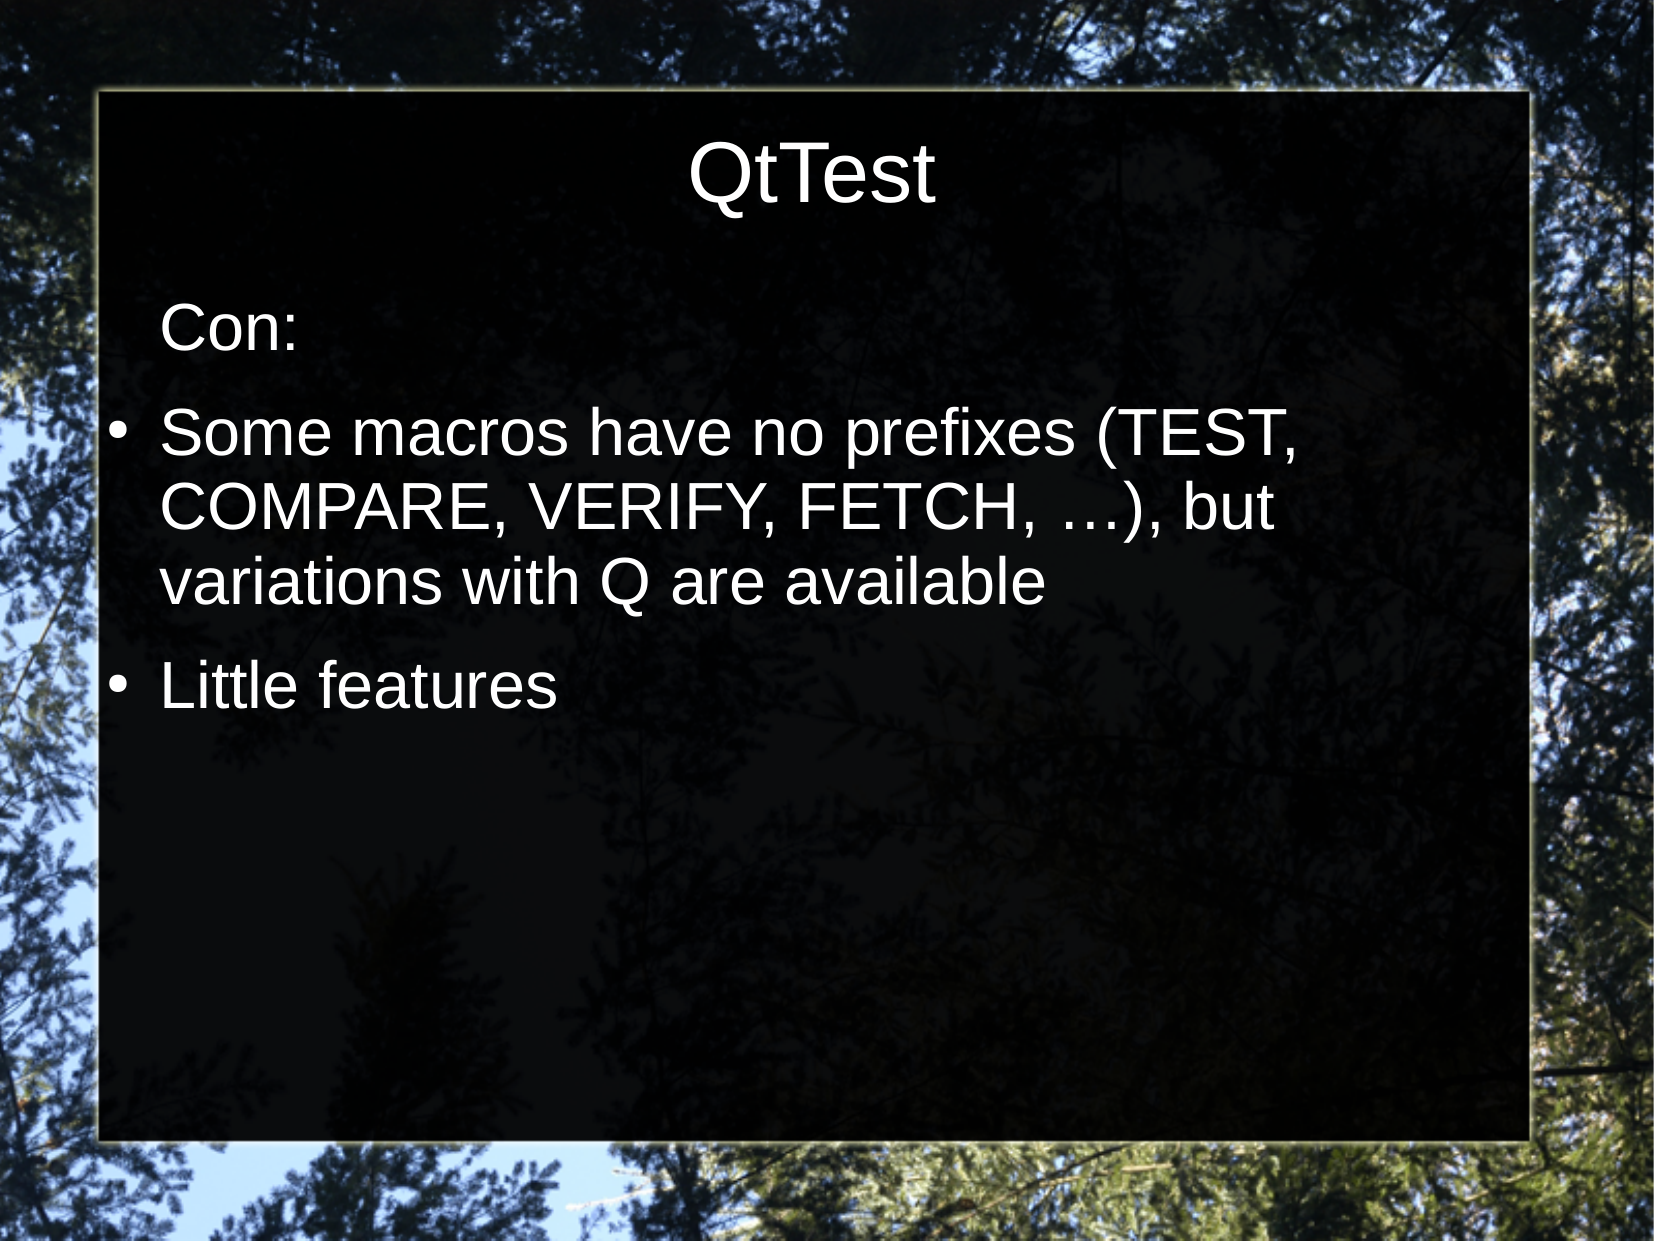

# QtTest
Con:
Some macros have no prefixes (TEST, COMPARE, VERIFY, FETCH, …), but variations with Q are available
Little features